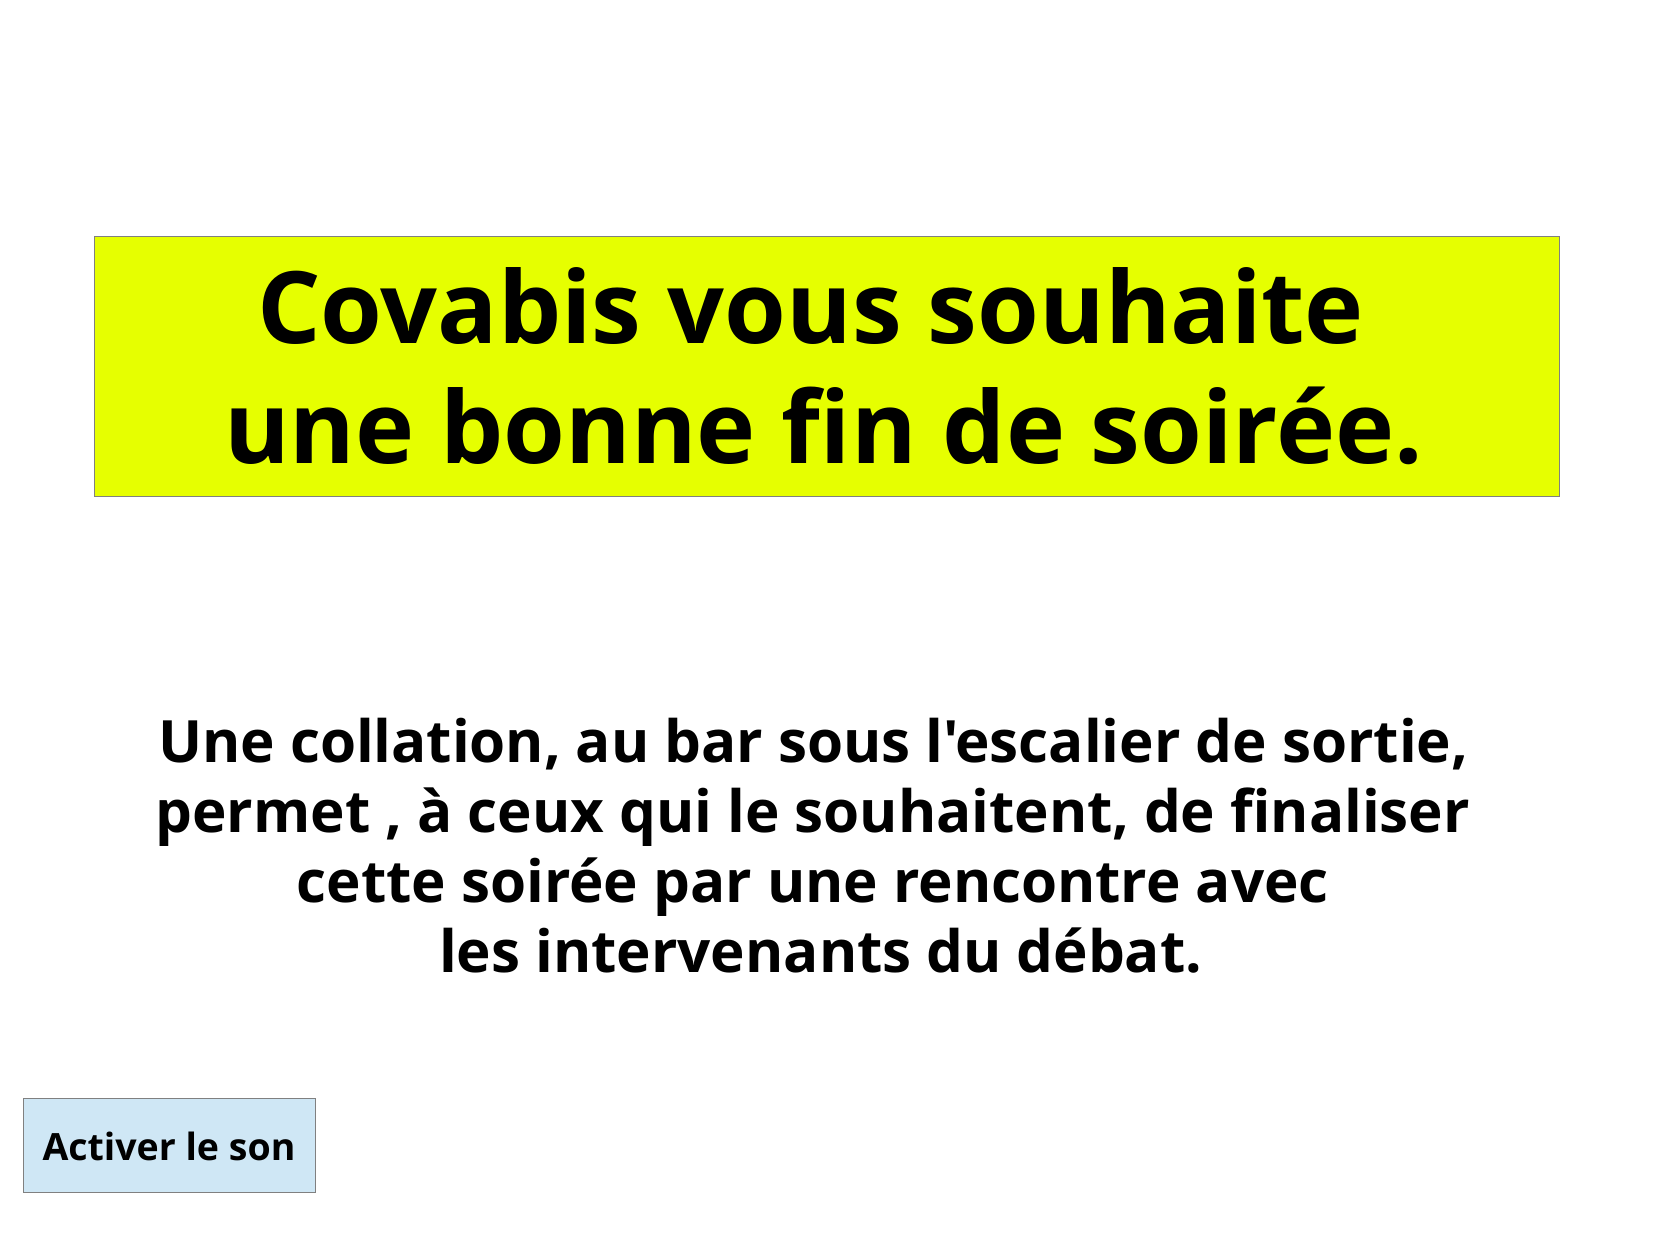

Covabis vous souhaite
une bonne fin de soirée.
Une collation, au bar sous l'escalier de sortie,
permet , à ceux qui le souhaitent, de finaliser
cette soirée par une rencontre avec
les intervenants du débat.
Activer le son